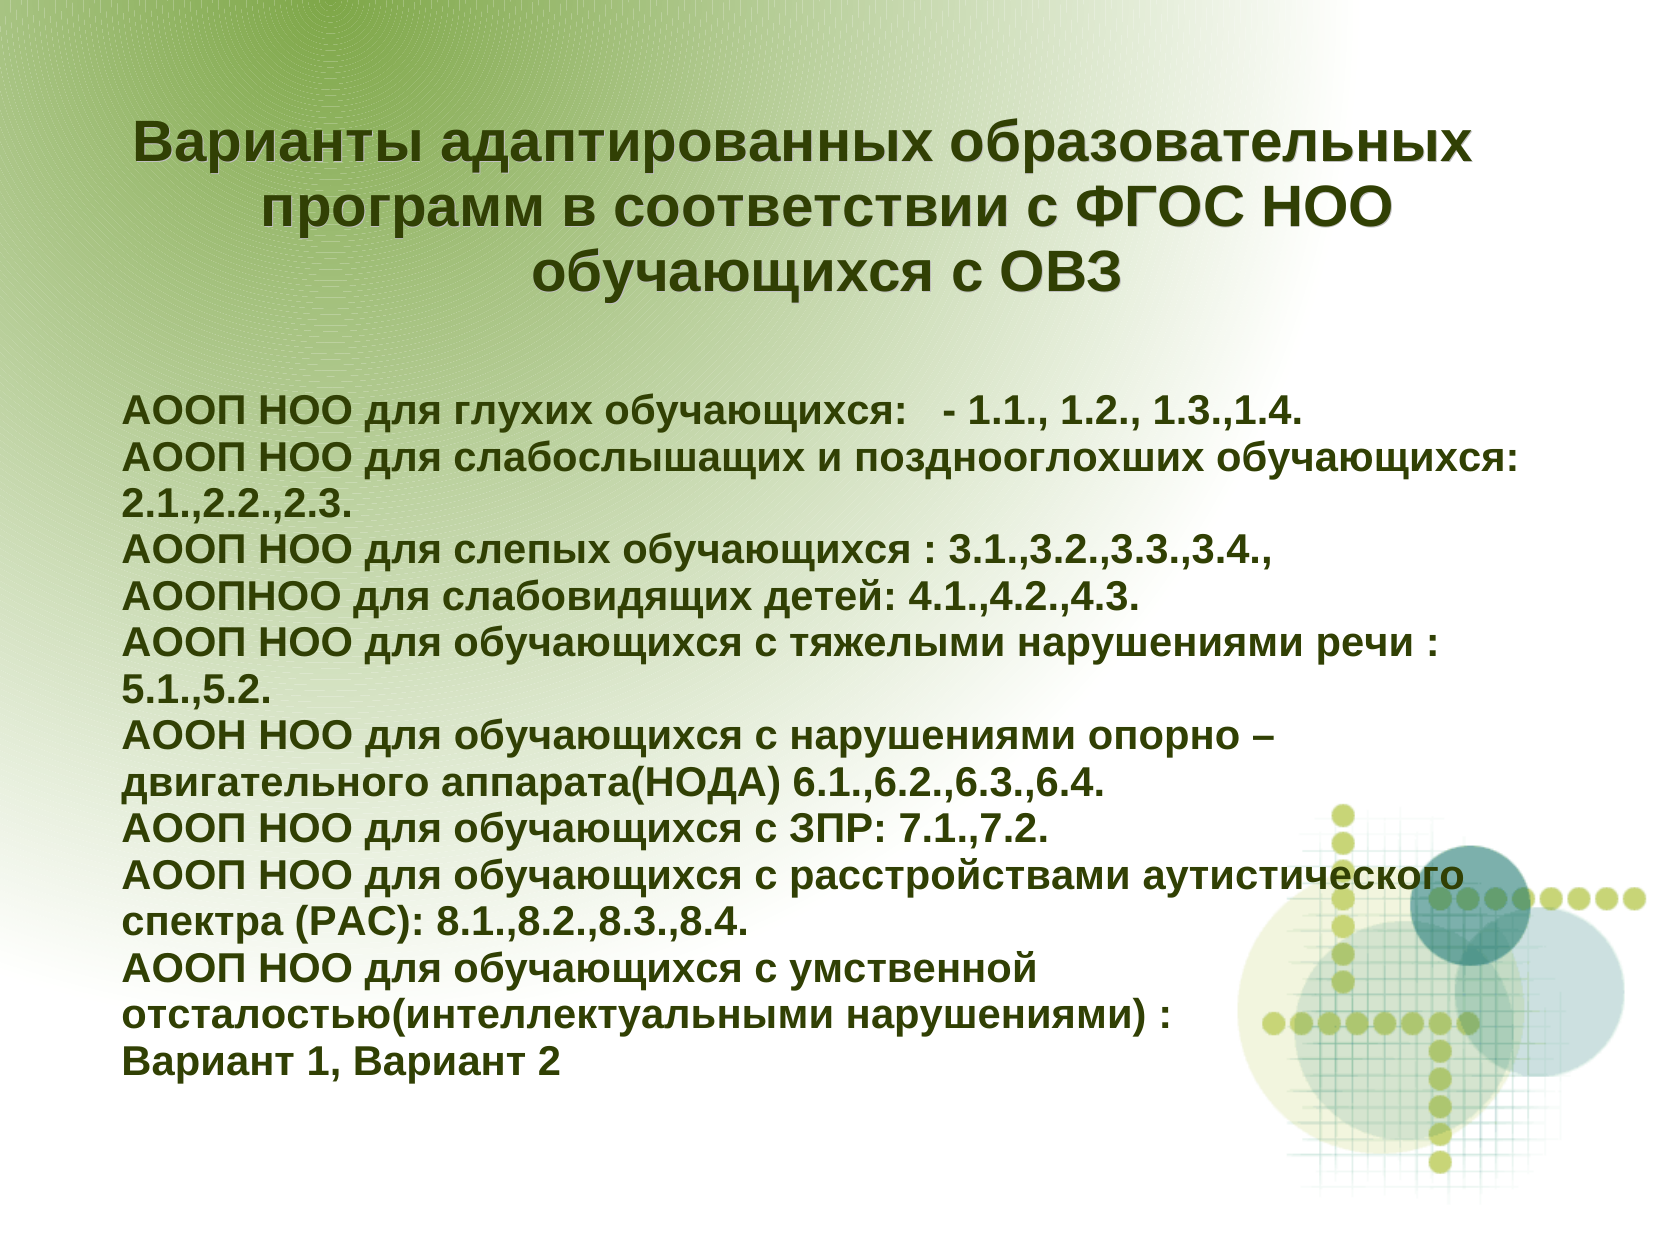

Варианты адаптированных образовательных программ в соответствии с ФГОС НОО обучающихся с ОВЗ
# АООП НОО для глухих обучающихся: - 1.1., 1.2., 1.3.,1.4.
АООП НОО для слабослышащих и позднооглохших обучающихся: 2.1.,2.2.,2.3.
АООП НОО для слепых обучающихся : 3.1.,3.2.,3.3.,3.4.,
АООПНОО для слабовидящих детей: 4.1.,4.2.,4.3.
АООП НОО для обучающихся с тяжелыми нарушениями речи : 5.1.,5.2.
АООН НОО для обучающихся с нарушениями опорно – двигательного аппарата(НОДА) 6.1.,6.2.,6.3.,6.4.
АООП НОО для обучающихся с ЗПР: 7.1.,7.2.
АООП НОО для обучающихся с расстройствами аутистического спектра (РАС): 8.1.,8.2.,8.3.,8.4.
АООП НОО для обучающихся с умственной отсталостью(интеллектуальными нарушениями) :
Вариант 1, Вариант 2